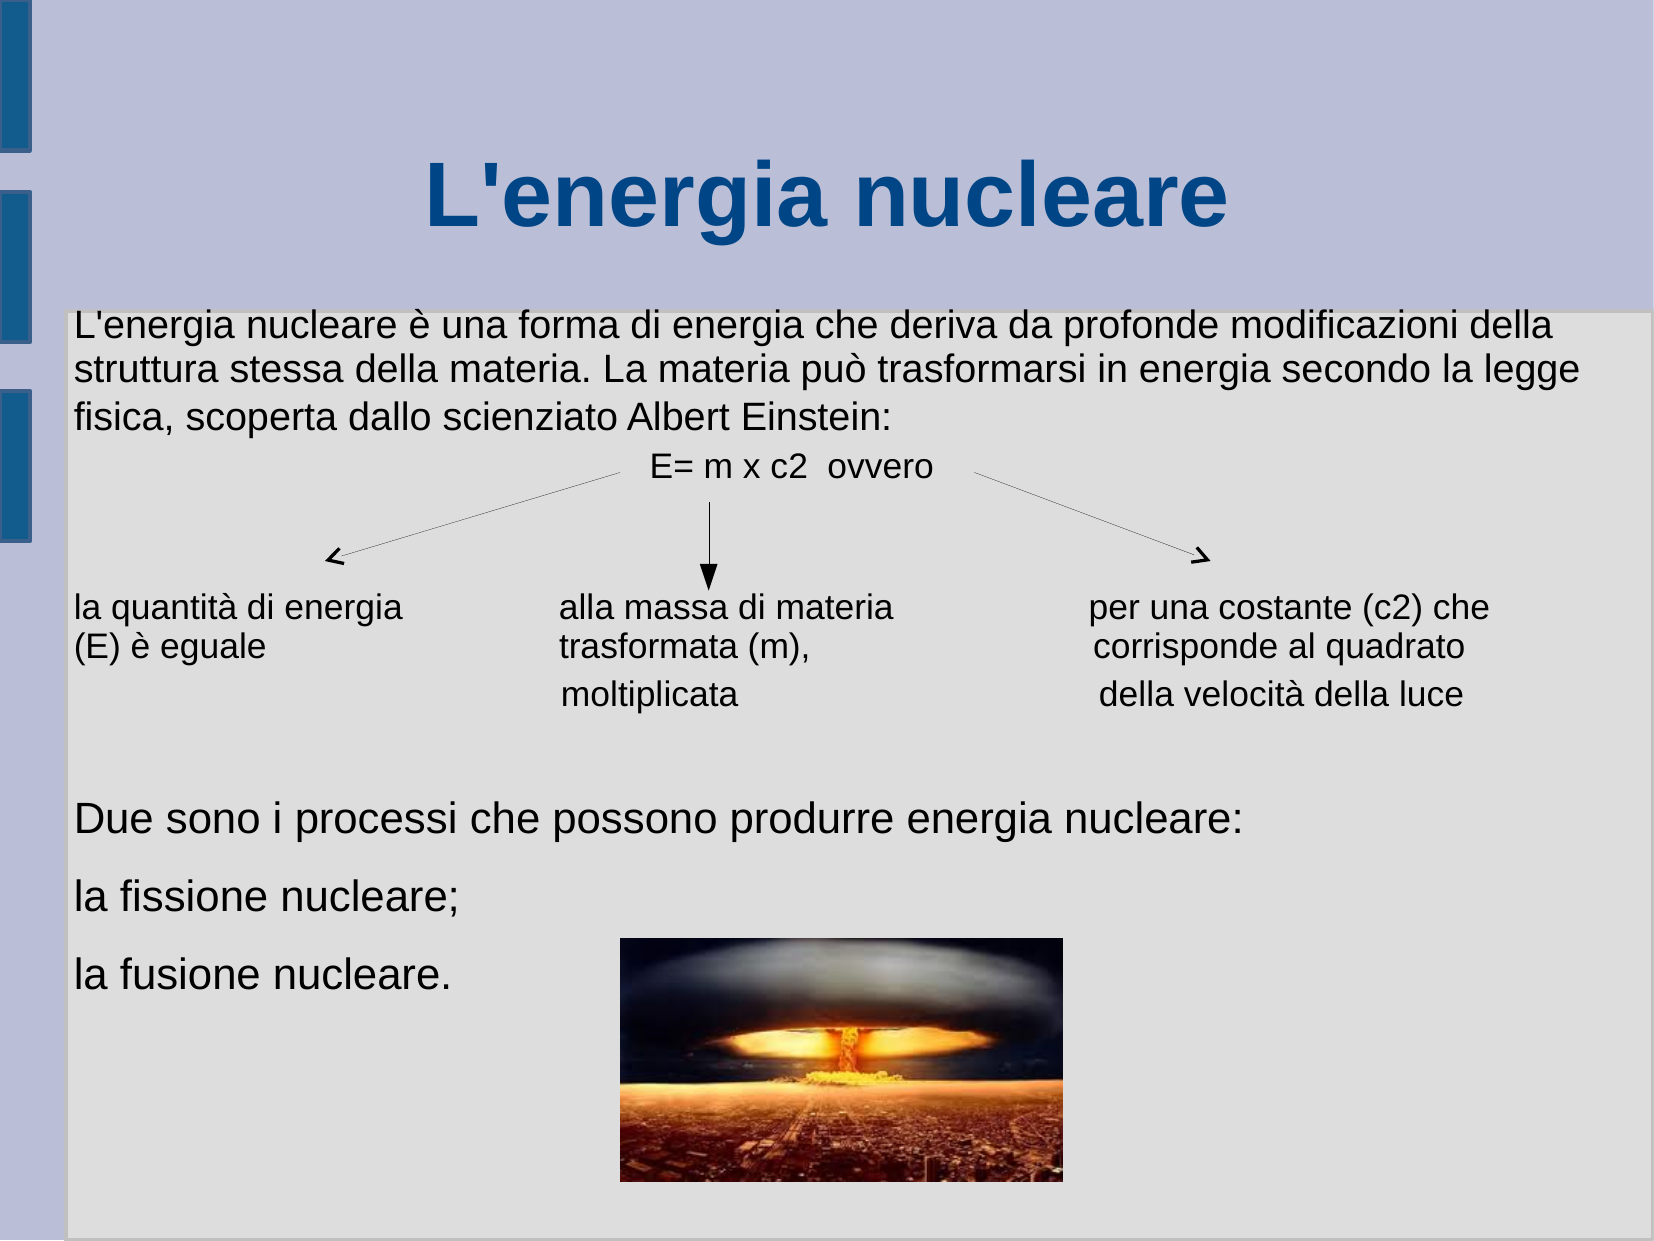

# L'energia nucleare
L'energia nucleare è una forma di energia che deriva da profonde modificazioni della struttura stessa della materia. La materia può trasformarsi in energia secondo la legge fisica, scoperta dallo scienziato Albert Einstein: E= m x c2 ovvero
la quantità di energia alla massa di materia per una costante (c2) che (E) è eguale trasformata (m), corrisponde al quadrato moltiplicata della velocità della luce
Due sono i processi che possono produrre energia nucleare:
la fissione nucleare;
la fusione nucleare.